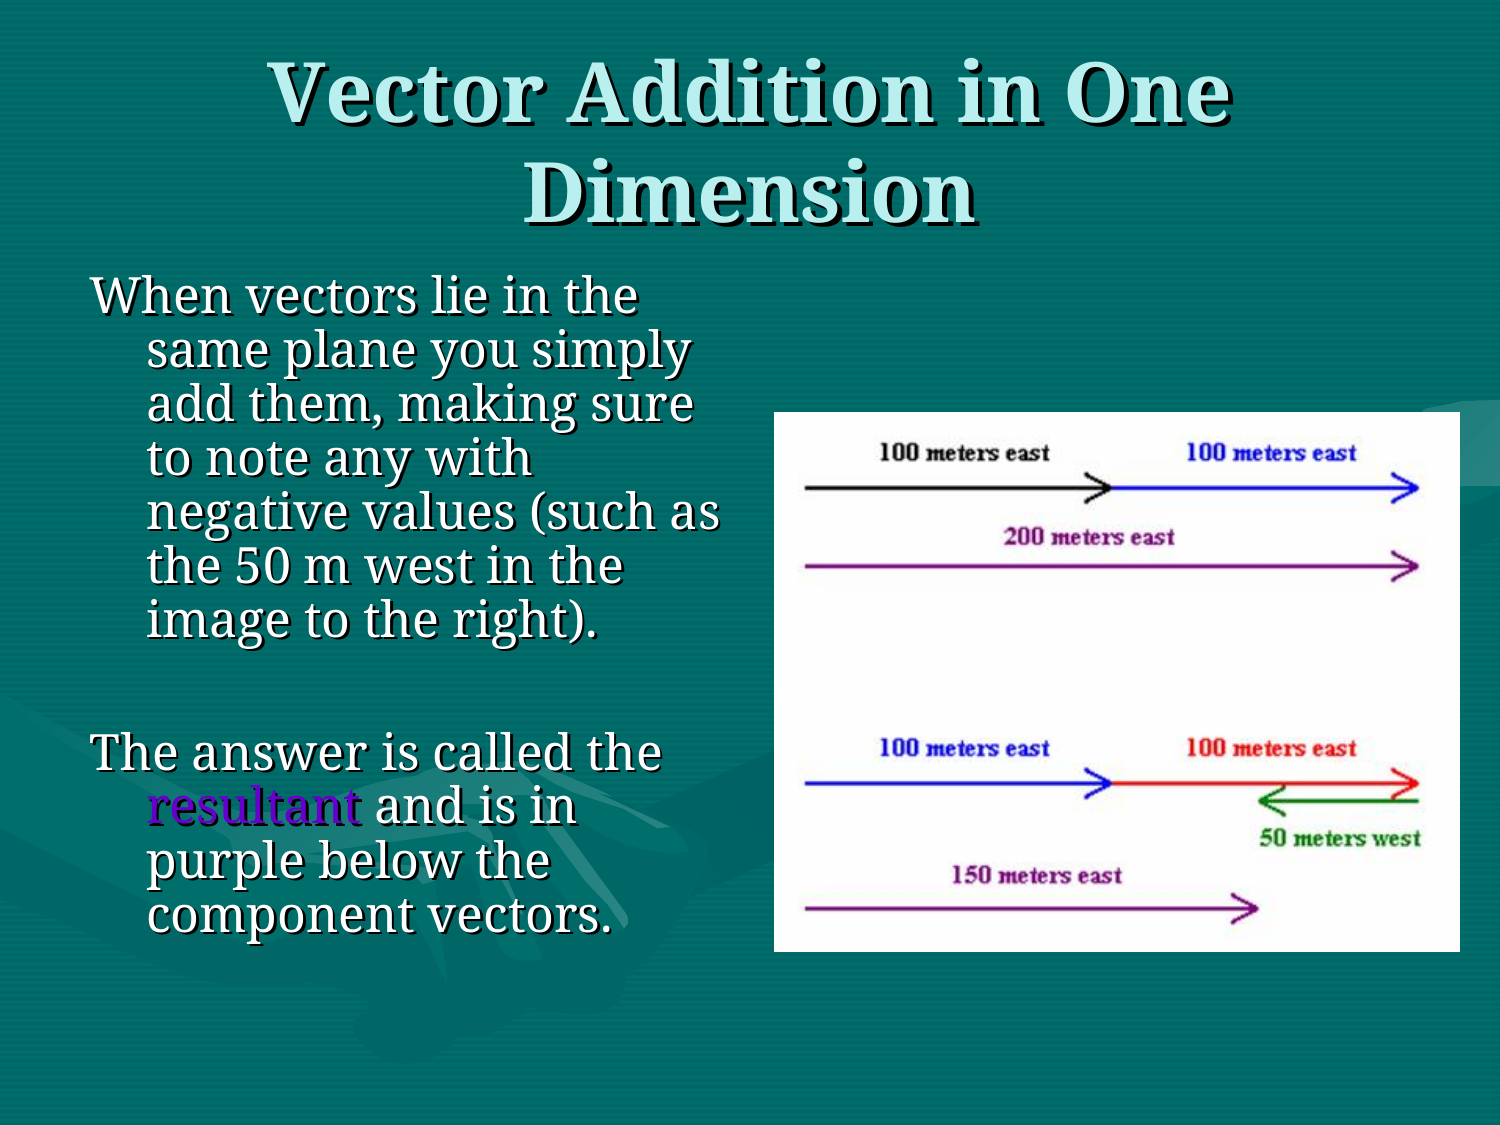

# Vector Addition in One Dimension
When vectors lie in the same plane you simply add them, making sure to note any with negative values (such as the 50 m west in the image to the right).
The answer is called the resultant and is in purple below the component vectors.